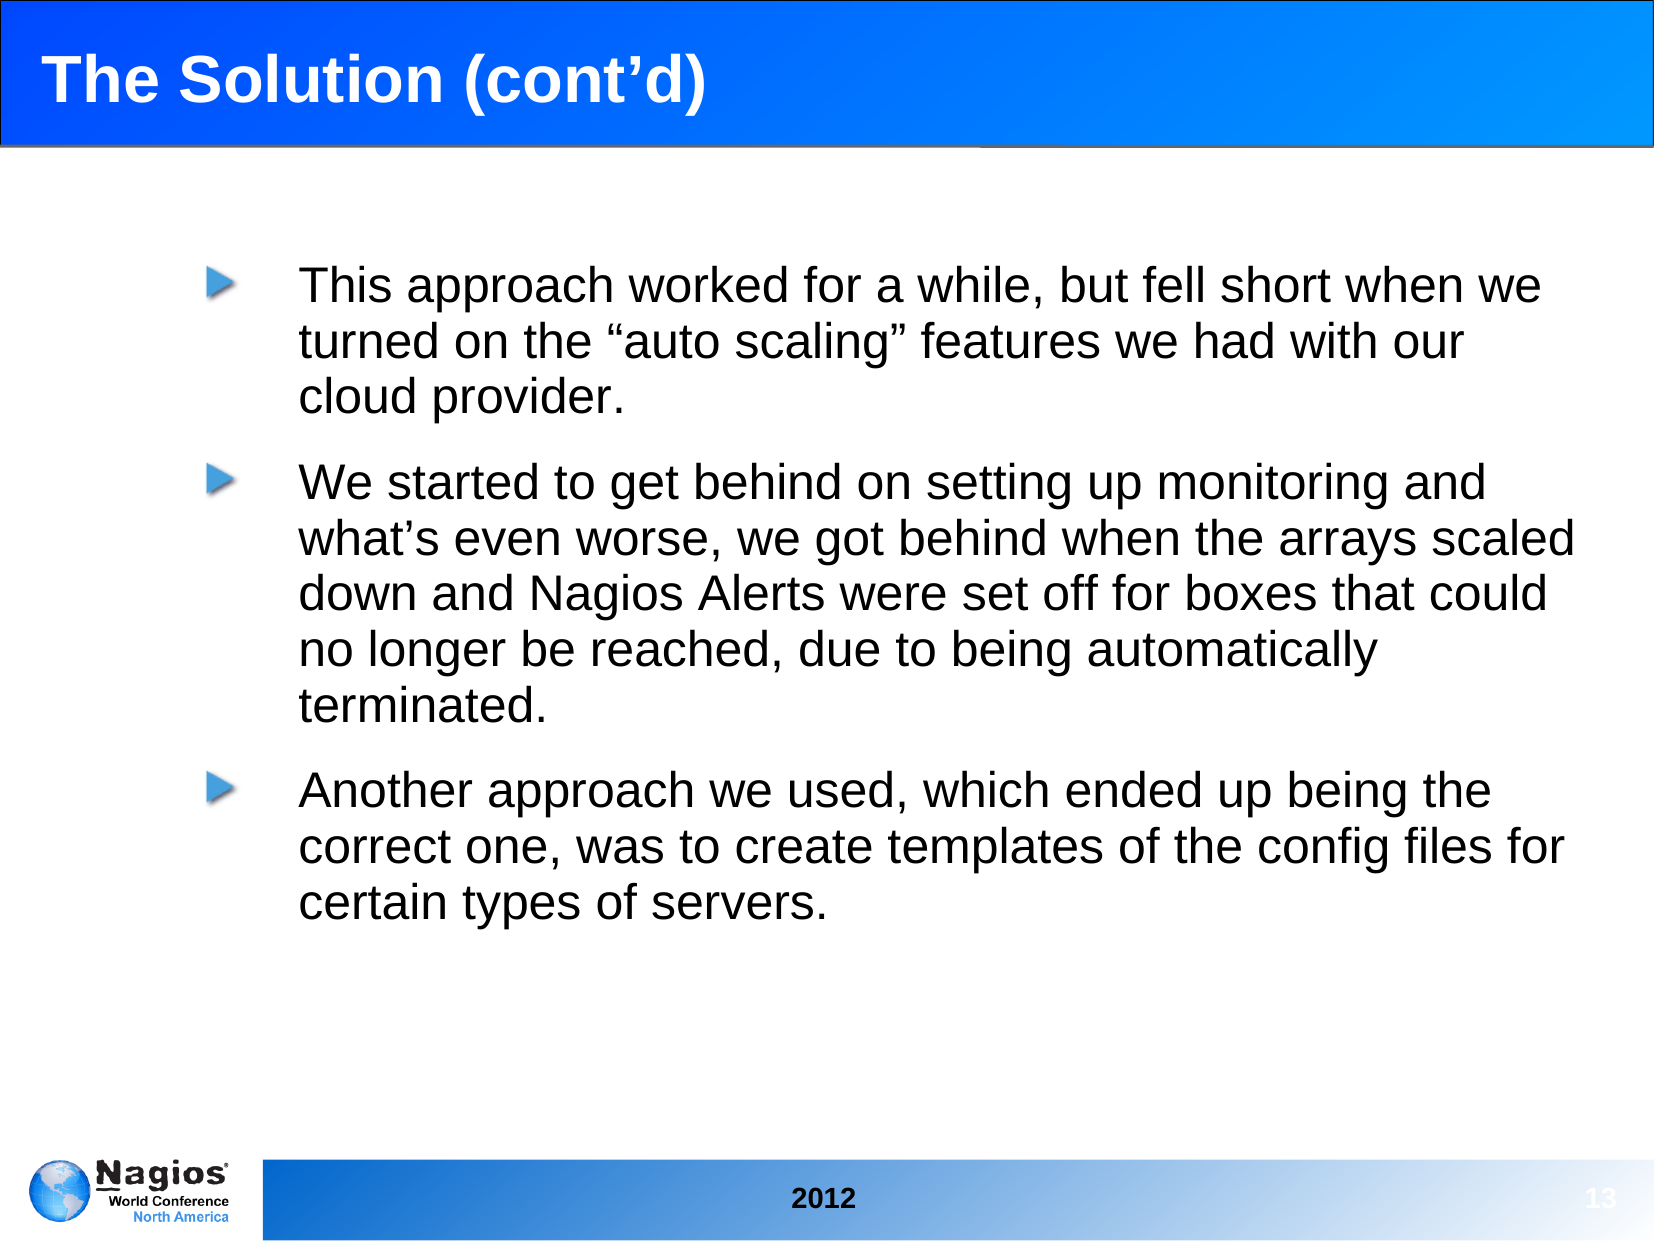

# The Solution (cont’d)
This approach worked for a while, but fell short when we turned on the “auto scaling” features we had with our cloud provider.
We started to get behind on setting up monitoring and what’s even worse, we got behind when the arrays scaled down and Nagios Alerts were set off for boxes that could no longer be reached, due to being automatically terminated.
Another approach we used, which ended up being the correct one, was to create templates of the config files for certain types of servers.
2012